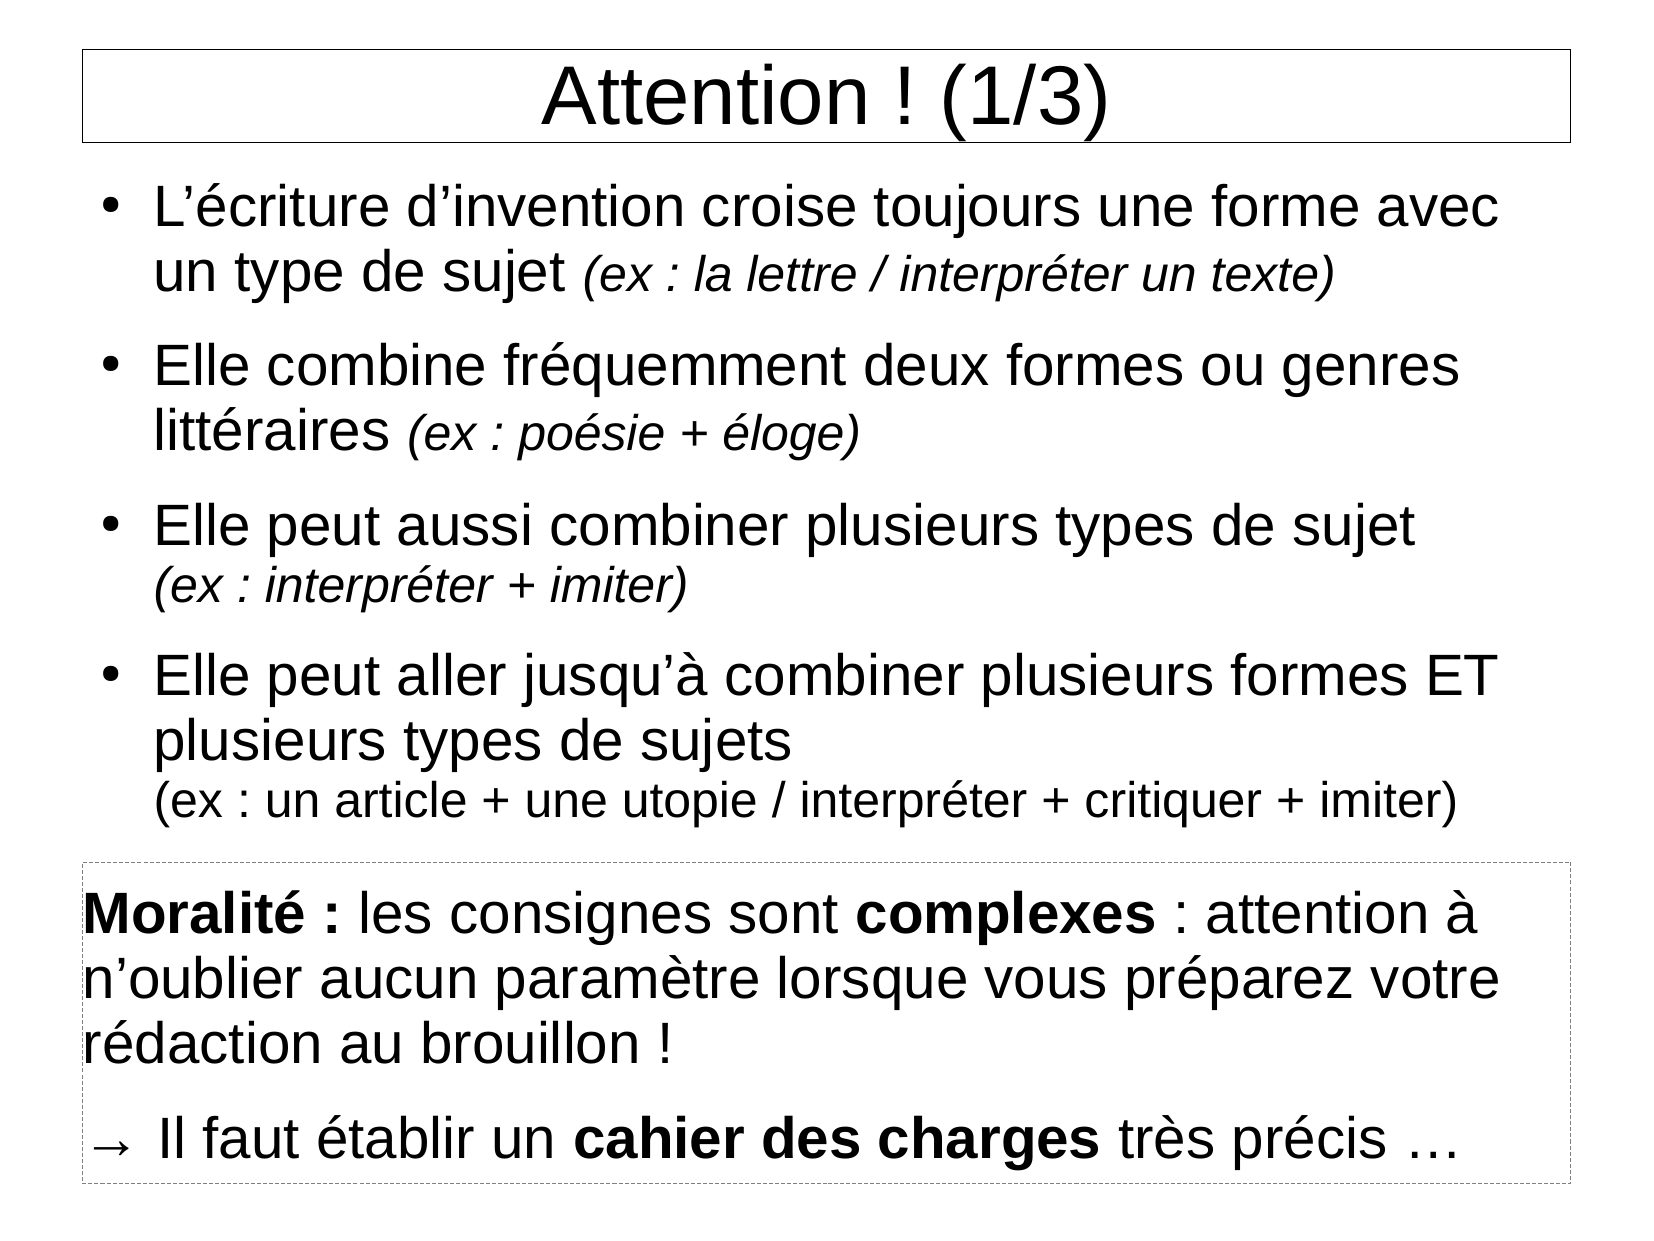

# Attention ! (1/3)
L’écriture d’invention croise toujours une forme avec un type de sujet (ex : la lettre / interpréter un texte)
Elle combine fréquemment deux formes ou genres littéraires (ex : poésie + éloge)
Elle peut aussi combiner plusieurs types de sujet
(ex : interpréter + imiter)
Elle peut aller jusqu’à combiner plusieurs formes ET plusieurs types de sujets
(ex : un article + une utopie / interpréter + critiquer + imiter)
Moralité : les consignes sont complexes : attention à n’oublier aucun paramètre lorsque vous préparez votre rédaction au brouillon !
→ Il faut établir un cahier des charges très précis …